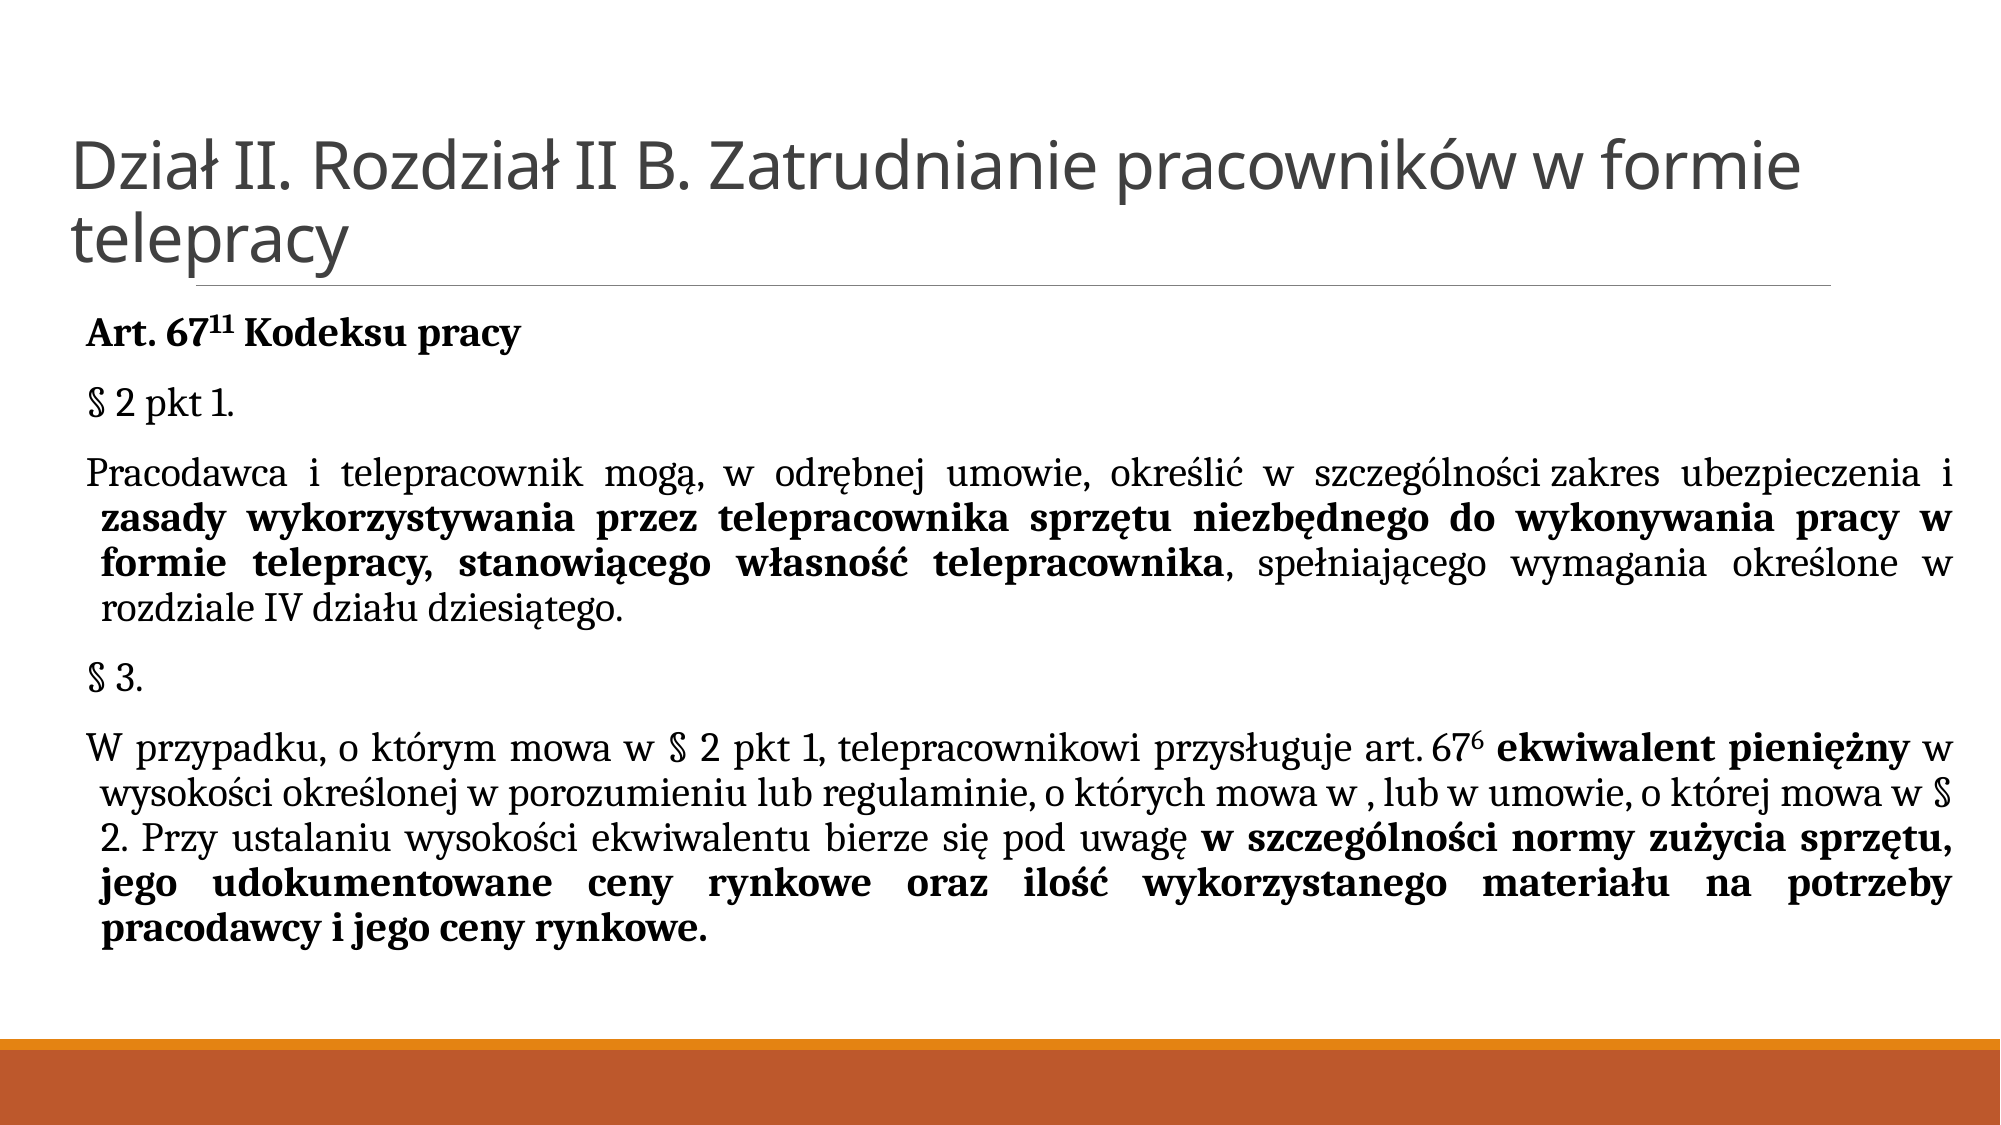

# Dział II. Rozdział II B. Zatrudnianie pracowników w formie telepracy B w dziale I
Art. 6711 Kodeksu pracy
§ 2 pkt 1.
Pracodawca i telepracownik mogą, w odrębnej umowie, określić w szczególności zakres ubezpieczenia i zasady wykorzystywania przez telepracownika sprzętu niezbędnego do wykonywania pracy w formie telepracy, stanowiącego własność telepracownika, spełniającego wymagania określone w rozdziale IV działu dziesiątego.
§ 3.
W przypadku, o którym mowa w § 2 pkt 1, telepracownikowi przysługuje art. 676 ekwiwalent pieniężny w wysokości określonej w porozumieniu lub regulaminie, o których mowa w , lub w umowie, o której mowa w § 2. Przy ustalaniu wysokości ekwiwalentu bierze się pod uwagę w szczególności normy zużycia sprzętu, jego udokumentowane ceny rynkowe oraz ilość wykorzystanego materiału na potrzeby pracodawcy i jego ceny rynkowe.